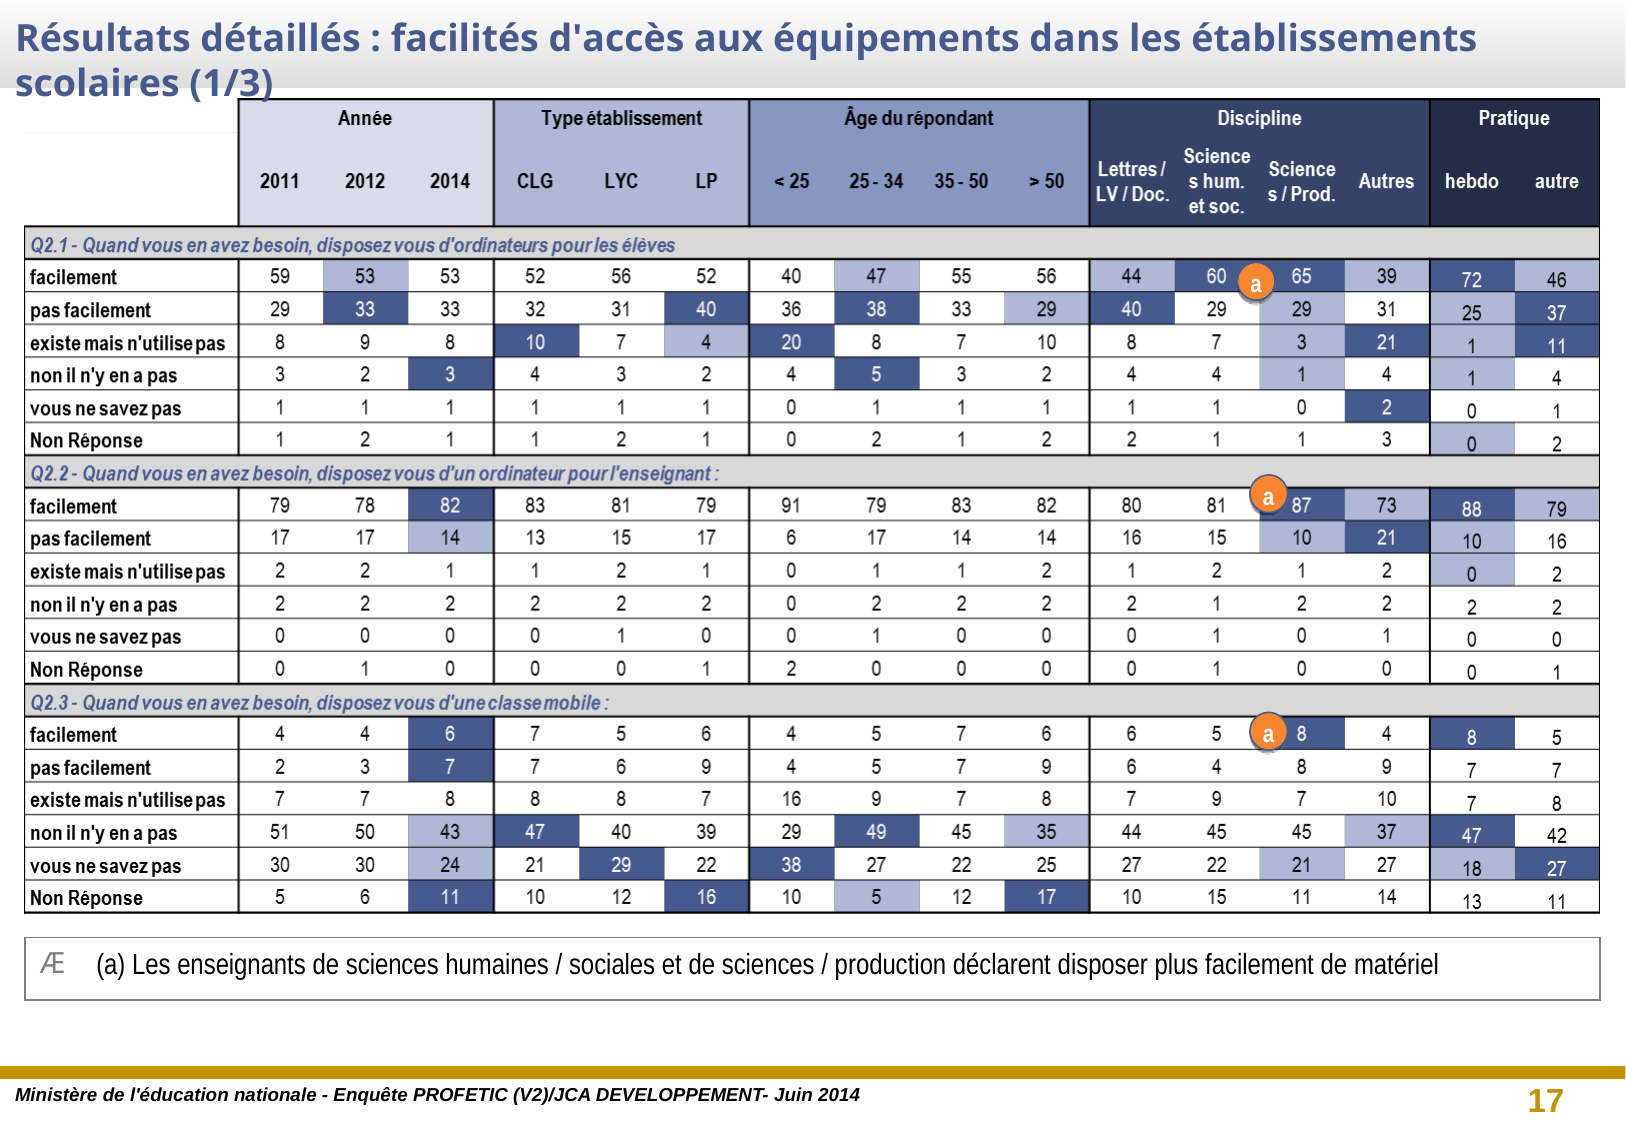

# Résultats détaillés : facilités d'accès aux équipements dans les établissements scolaires (1/3)
a
a
a
(a) Les enseignants de sciences humaines / sociales et de sciences / production déclarent disposer plus facilement de matériel
16
Ministère de l'éducation nationale - Enquête PROFETIC (V2)/JCA DEVELOPPEMENT- Juin 2014